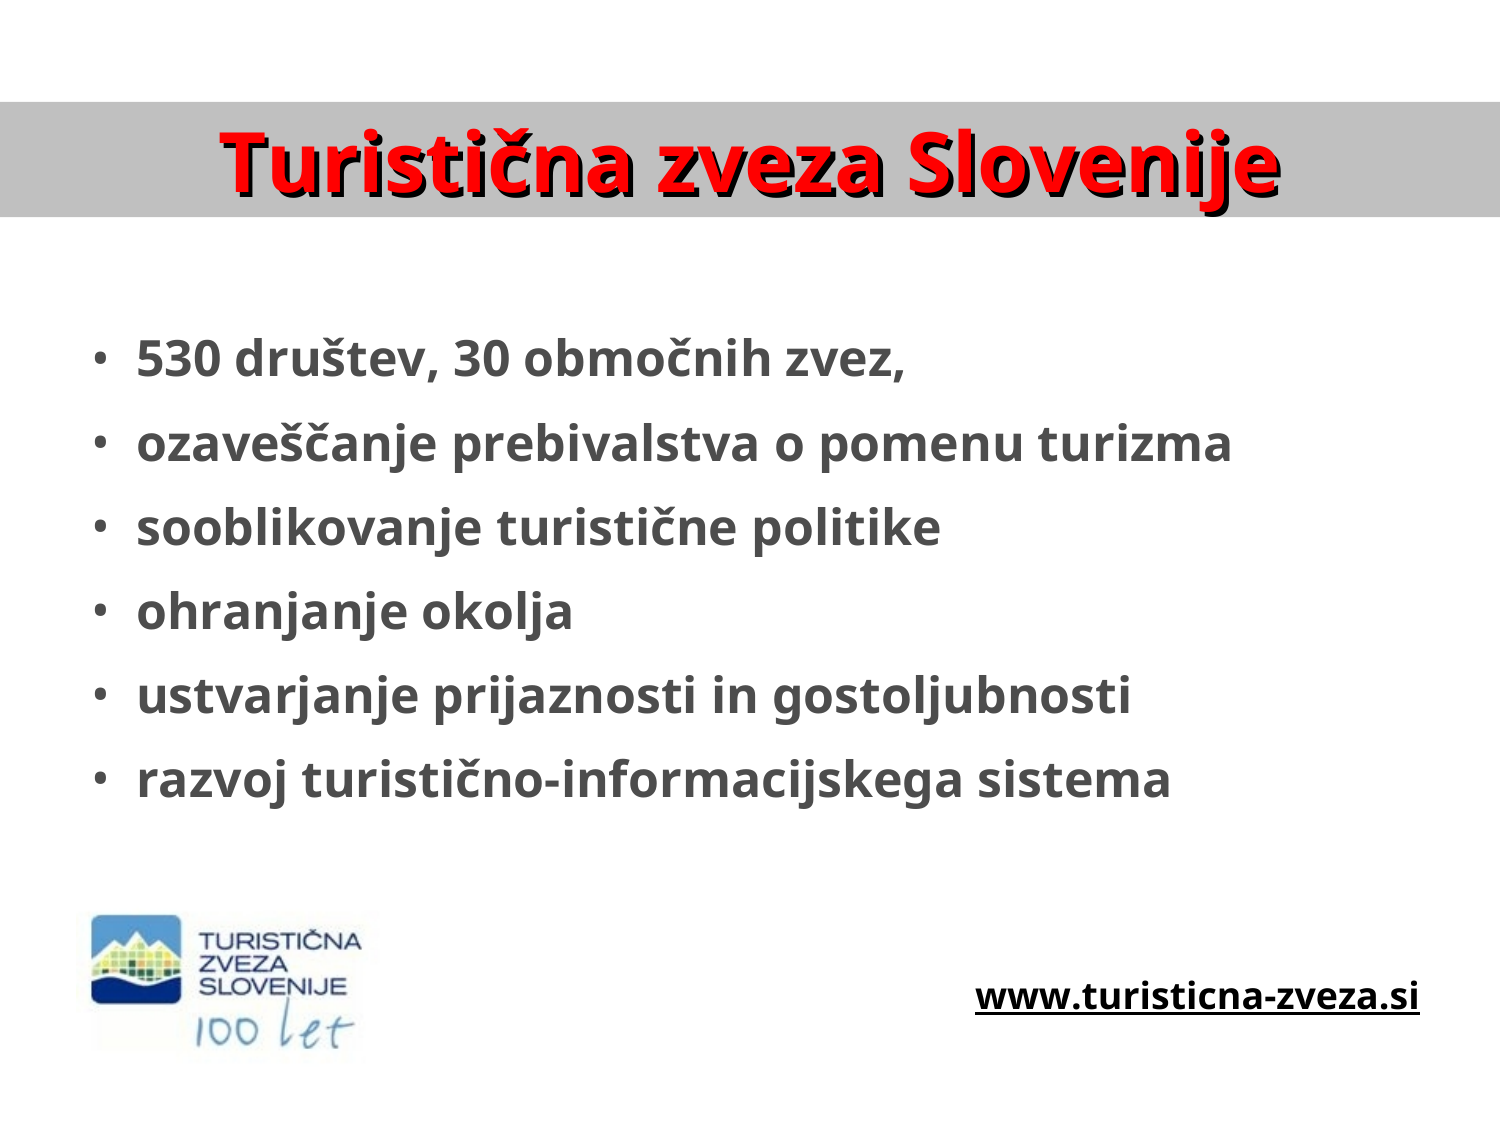

Turistična zveza Slovenije
 530 društev, 30 območnih zvez,
 ozaveščanje prebivalstva o pomenu turizma
 sooblikovanje turistične politike
 ohranjanje okolja
 ustvarjanje prijaznosti in gostoljubnosti
 razvoj turistično-informacijskega sistema
www.turisticna-zveza.si